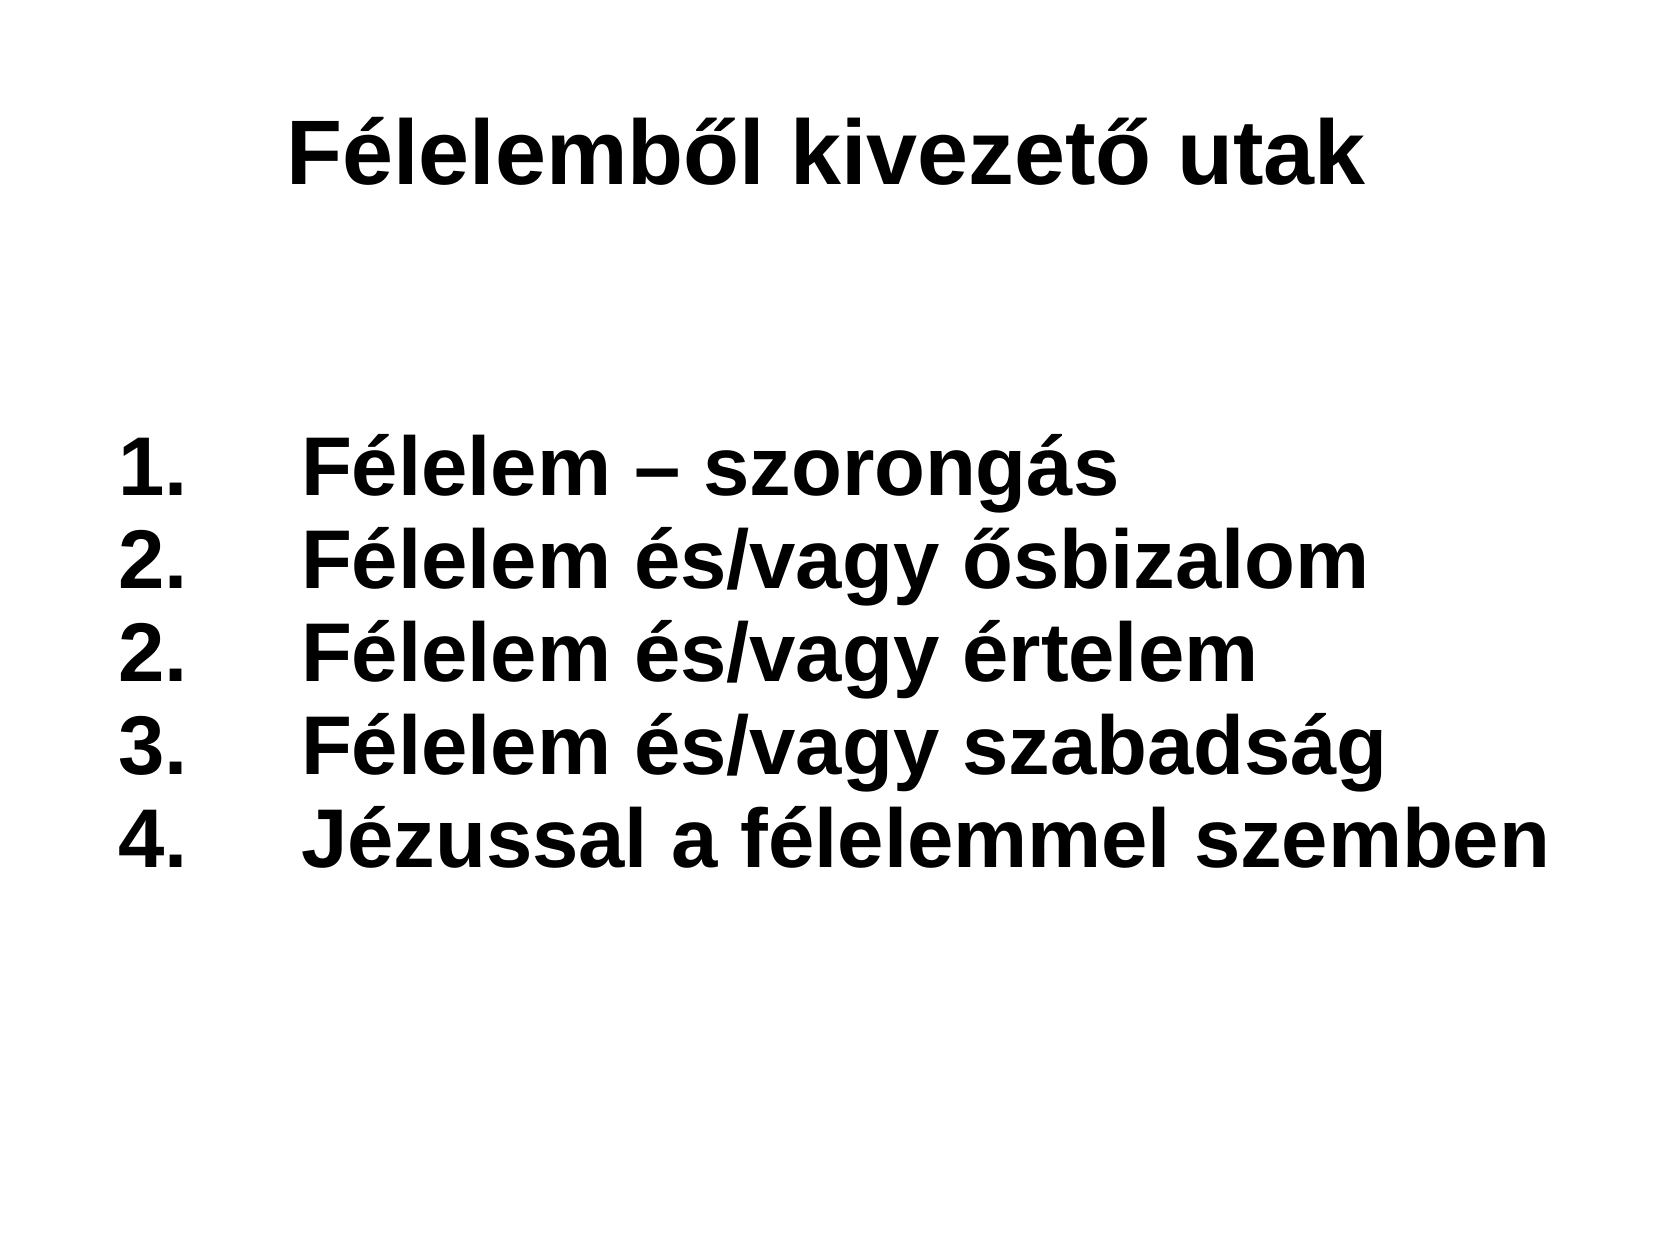

# Félelemből kivezető utak
1.	 	Félelem – szorongás
2.		Félelem és/vagy ősbizalom
2. 		Félelem és/vagy értelem
3. 		Félelem és/vagy szabadság
4. 	Jézussal a félelemmel szemben